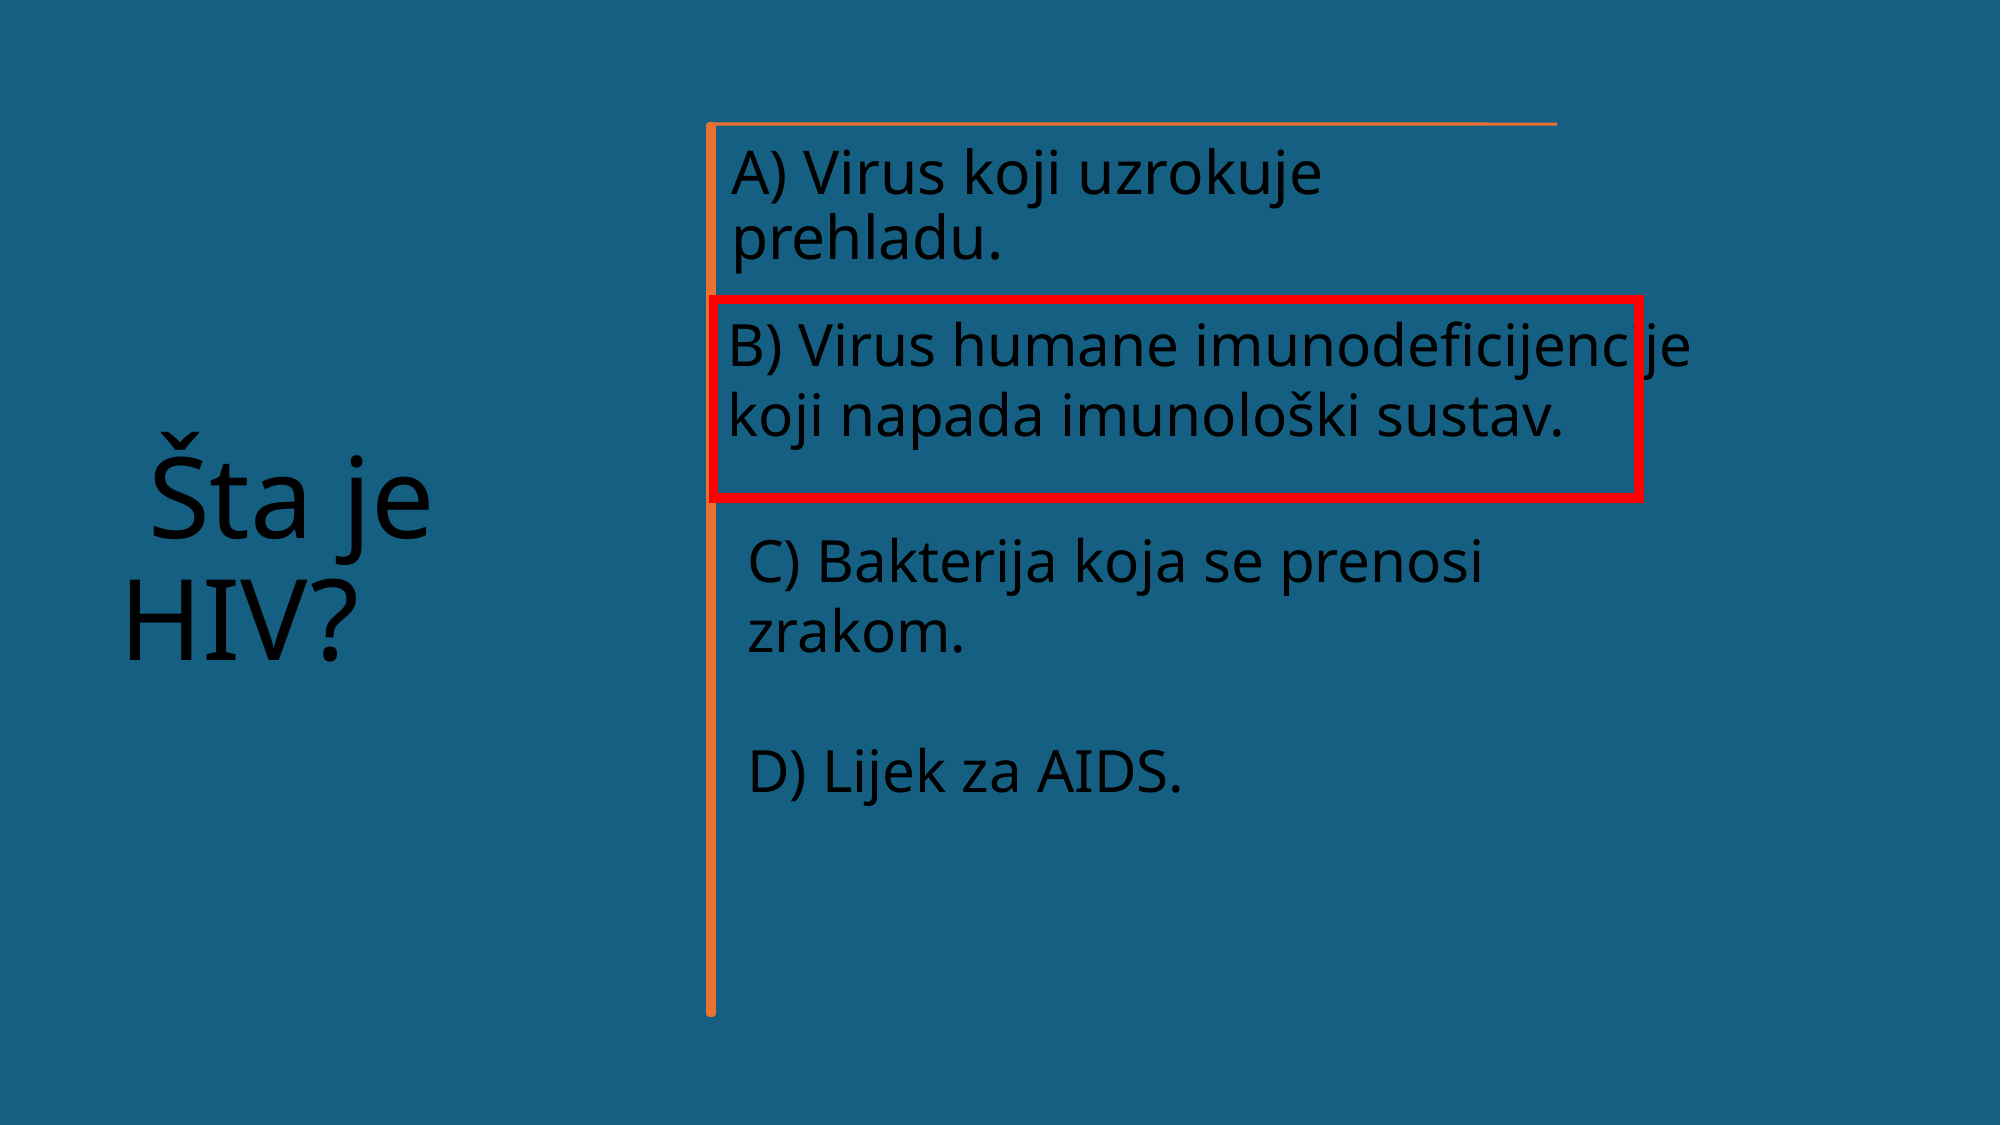

# Šta je HIV?
A) Virus koji uzrokuje prehladu.
B) Virus humane imunodeficijencije koji napada imunološki sustav.
C) Bakterija koja se prenosi zrakom.
D) Lijek za AIDS.